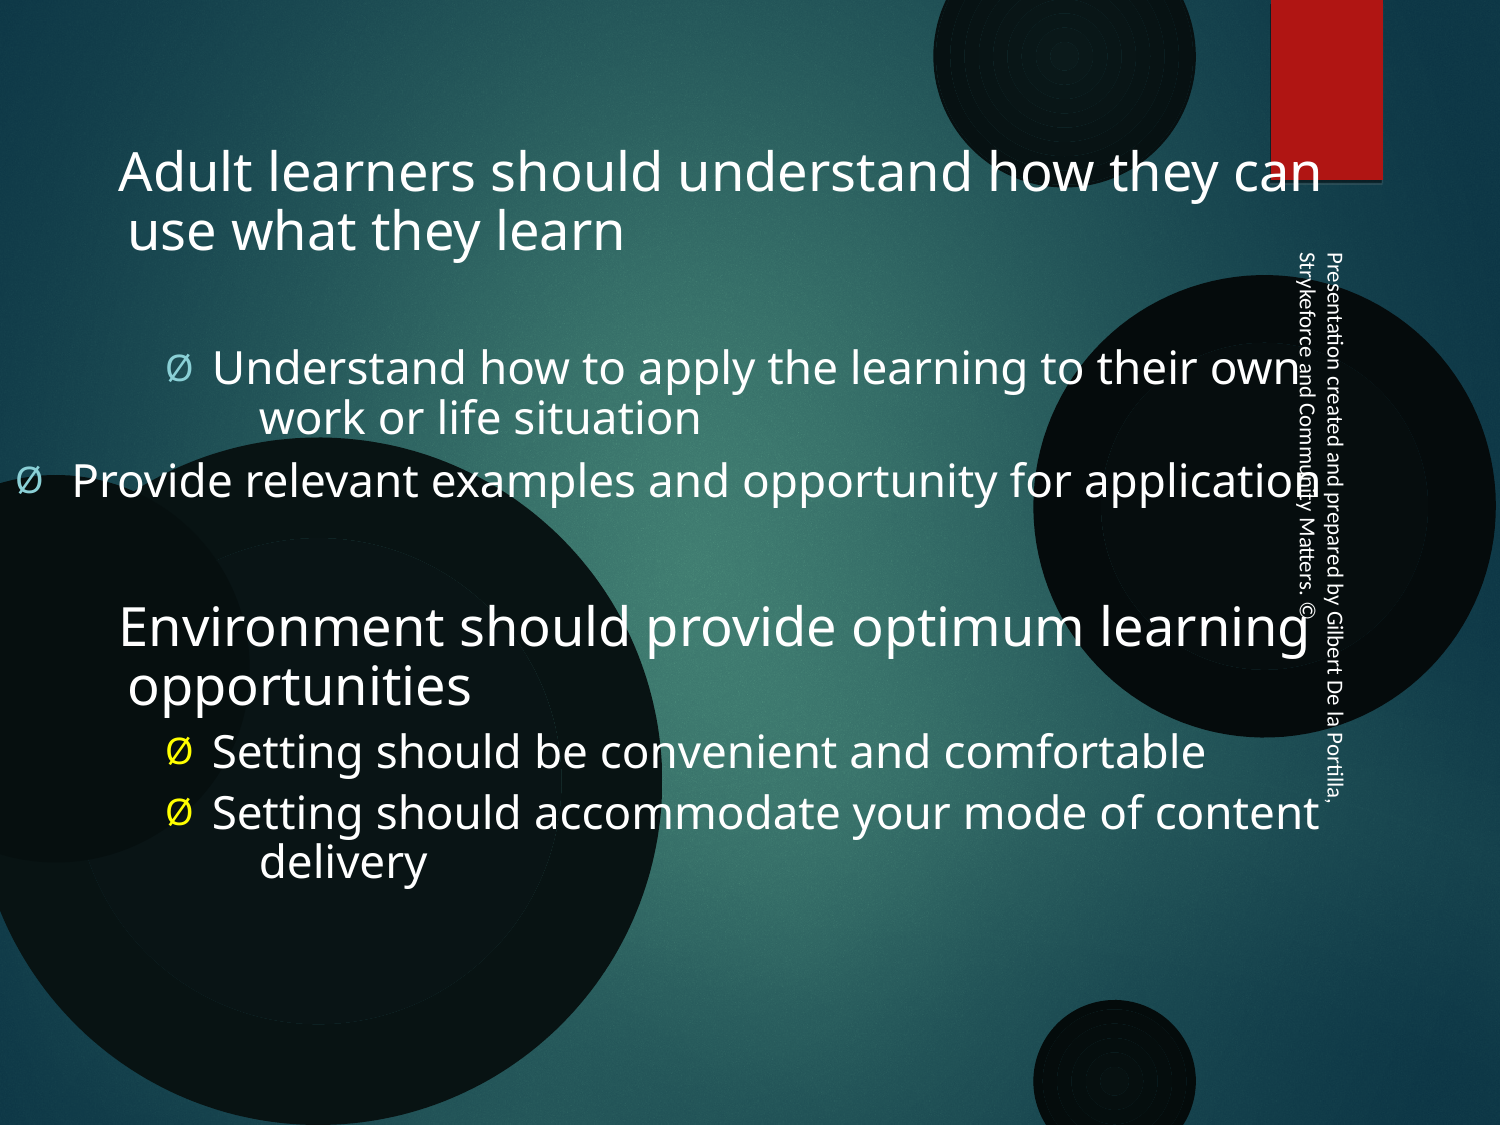

# Adult learners should understand how they can use what they learn
Understand how to apply the learning to their own work or life situation
Provide relevant examples and opportunity for application
Environment should provide optimum learning opportunities
Setting should be convenient and comfortable
Setting should accommodate your mode of content delivery
Presentation created and prepared by Gilbert De la Portilla, Strykeforce and Community Matters. ©